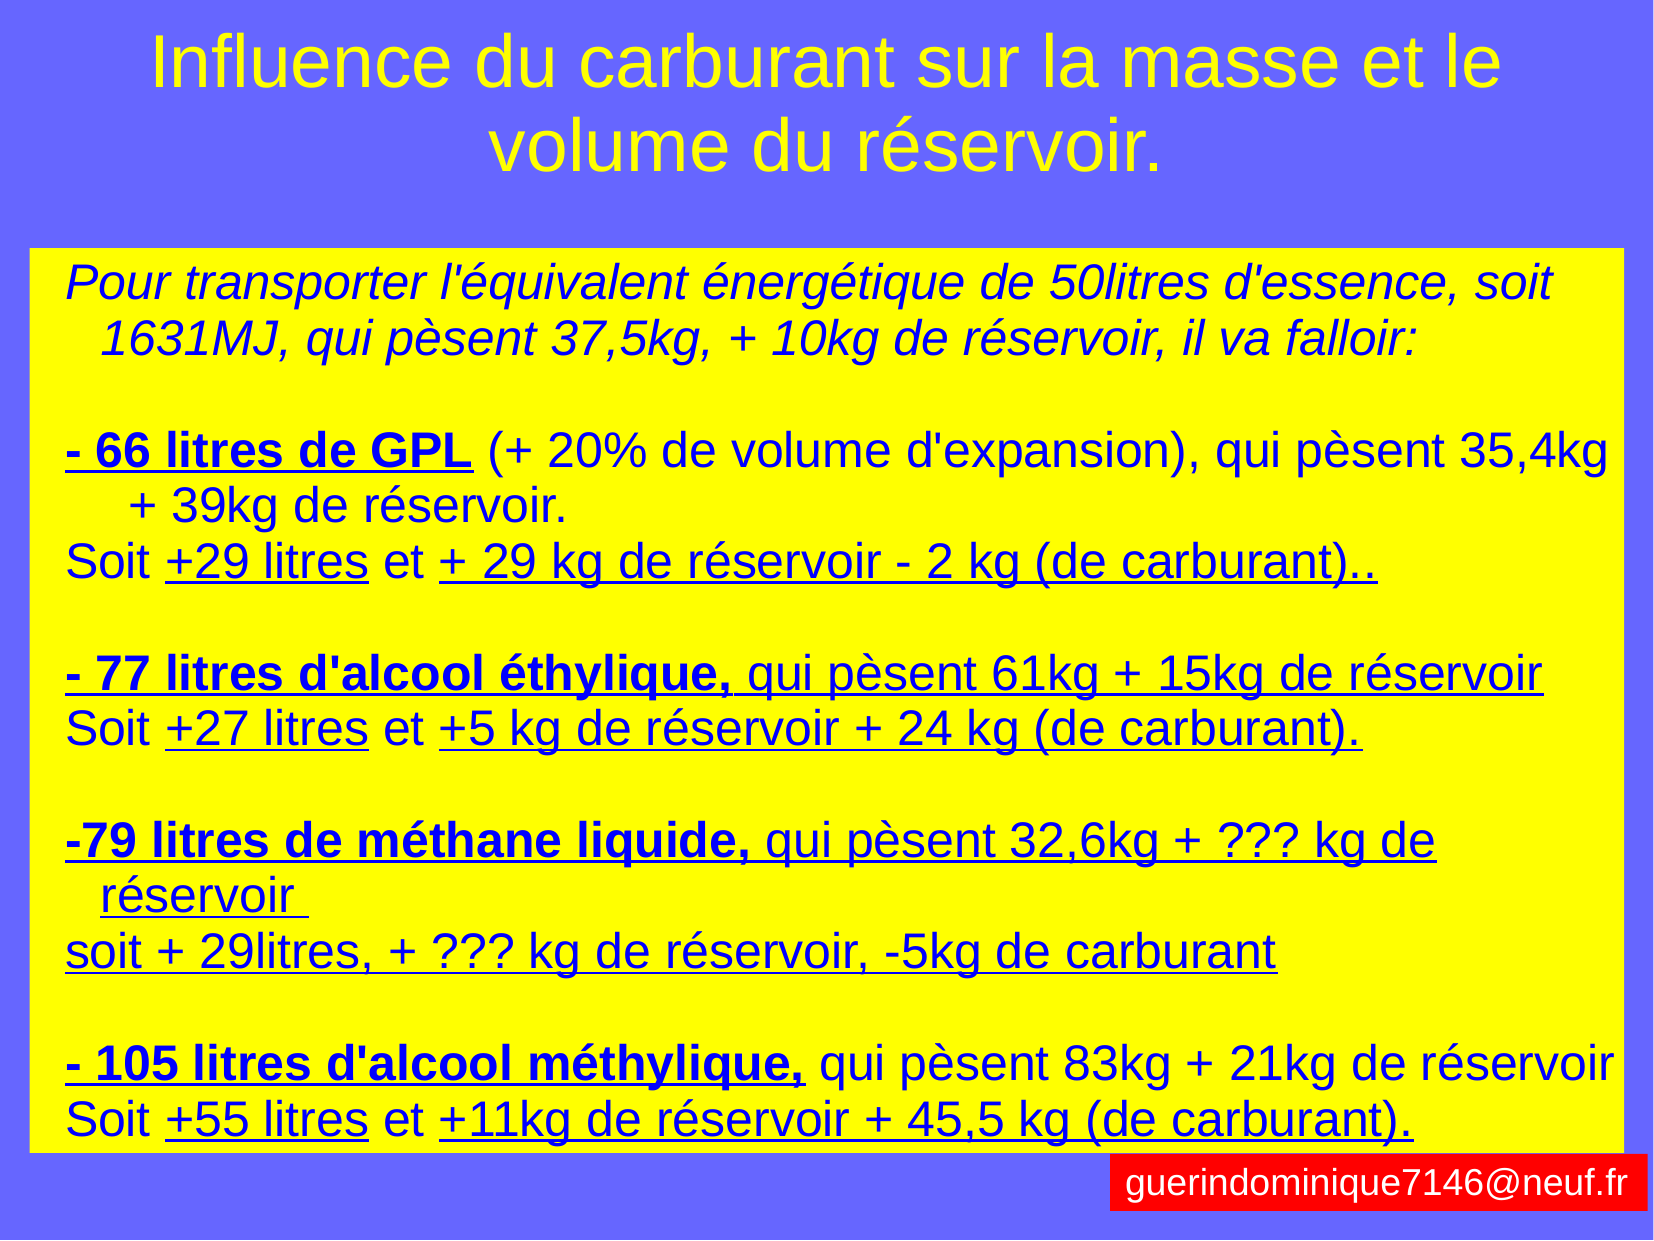

# Influence du carburant sur la masse et le volume du réservoir.
Pour transporter l'équivalent énergétique de 50litres d'essence, soit 1631MJ, qui pèsent 37,5kg, + 10kg de réservoir, il va falloir:
- 66 litres de GPL (+ 20% de volume d'expansion), qui pèsent 35,4kg + 39kg de réservoir.
Soit +29 litres et + 29 kg de réservoir - 2 kg (de carburant)..
- 77 litres d'alcool éthylique, qui pèsent 61kg + 15kg de réservoir
Soit +27 litres et +5 kg de réservoir + 24 kg (de carburant).
-79 litres de méthane liquide, qui pèsent 32,6kg + ??? kg de réservoir
soit + 29litres, + ??? kg de réservoir, -5kg de carburant
- 105 litres d'alcool méthylique, qui pèsent 83kg + 21kg de réservoir
Soit +55 litres et +11kg de réservoir + 45,5 kg (de carburant).
guerindominique7146@neuf.fr